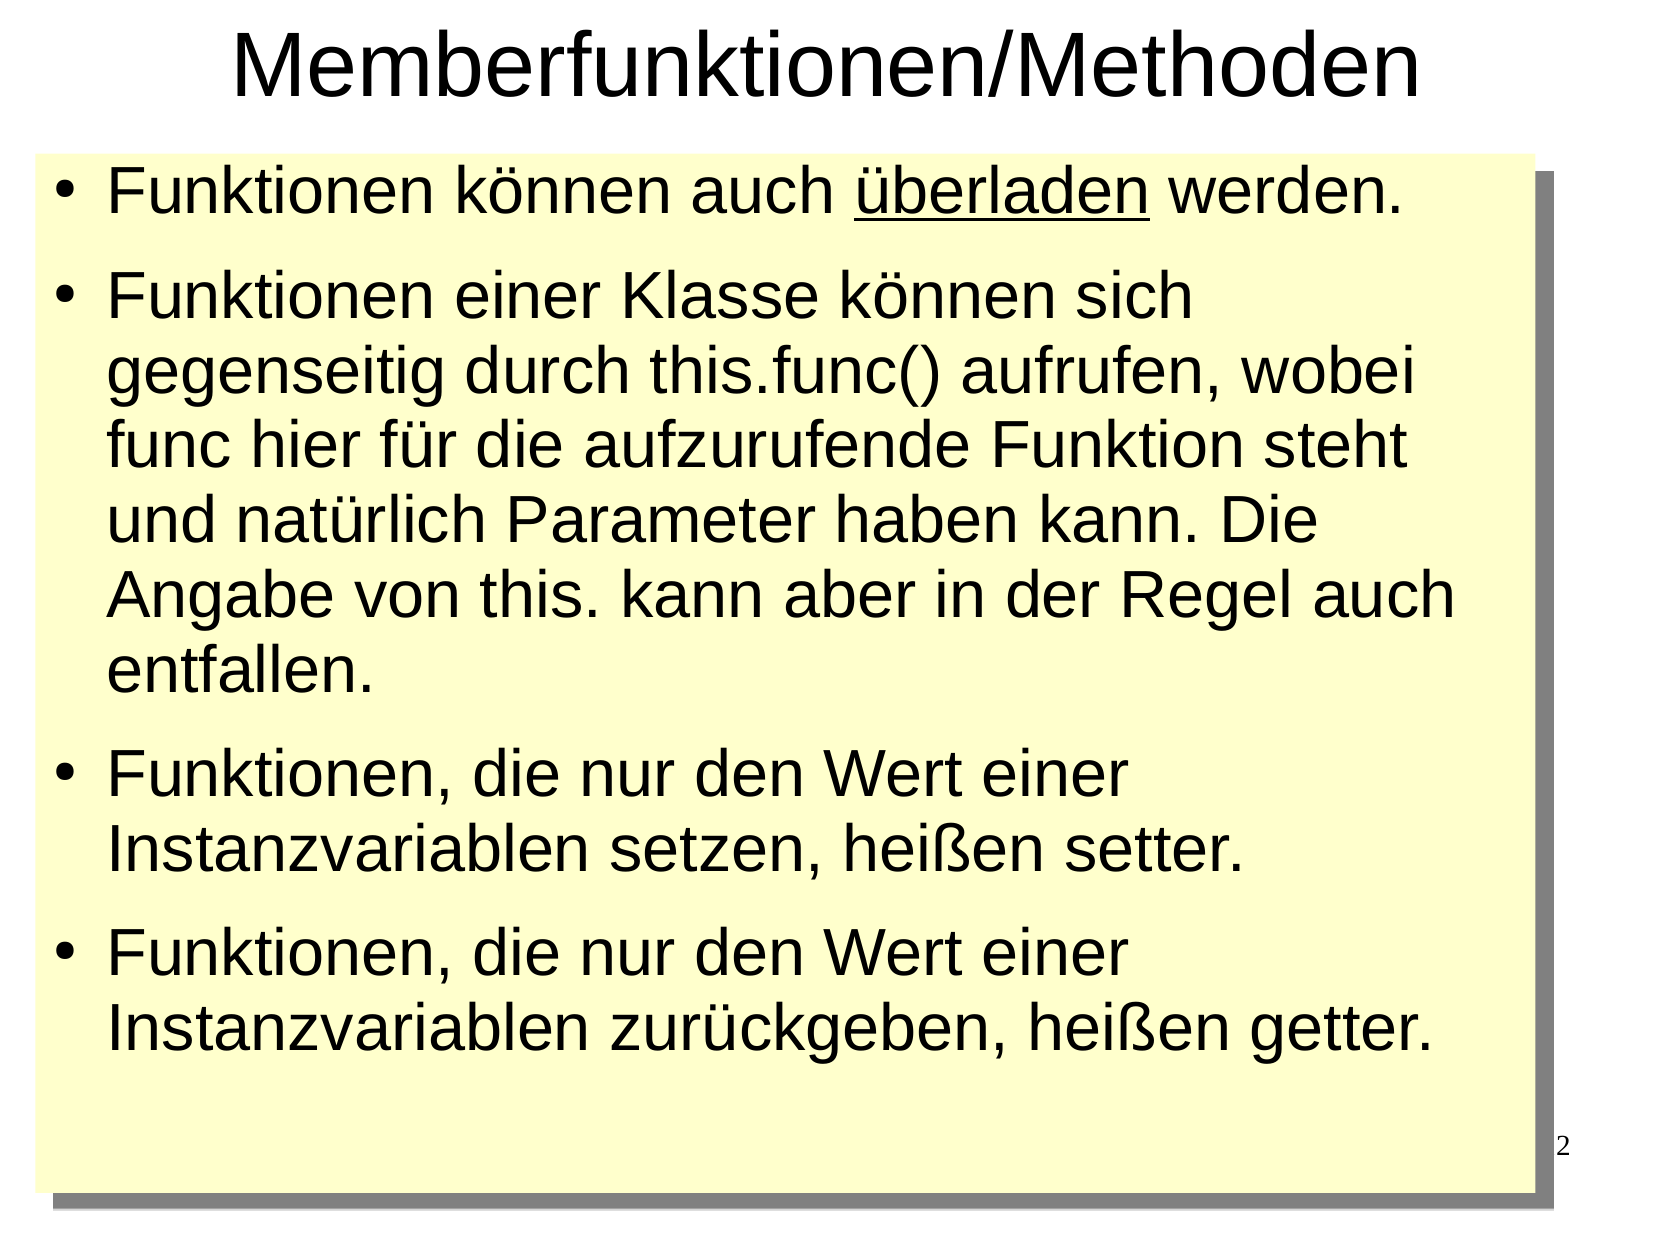

# Memberfunktionen/Methoden
Funktionen können auch überladen werden.
Funktionen einer Klasse können sich gegenseitig durch this.func() aufrufen, wobei func hier für die aufzurufende Funktion steht und natürlich Parameter haben kann. Die Angabe von this. kann aber in der Regel auch entfallen.
Funktionen, die nur den Wert einer Instanzvariablen setzen, heißen setter.
Funktionen, die nur den Wert einer Instanzvariablen zurückgeben, heißen getter.
12